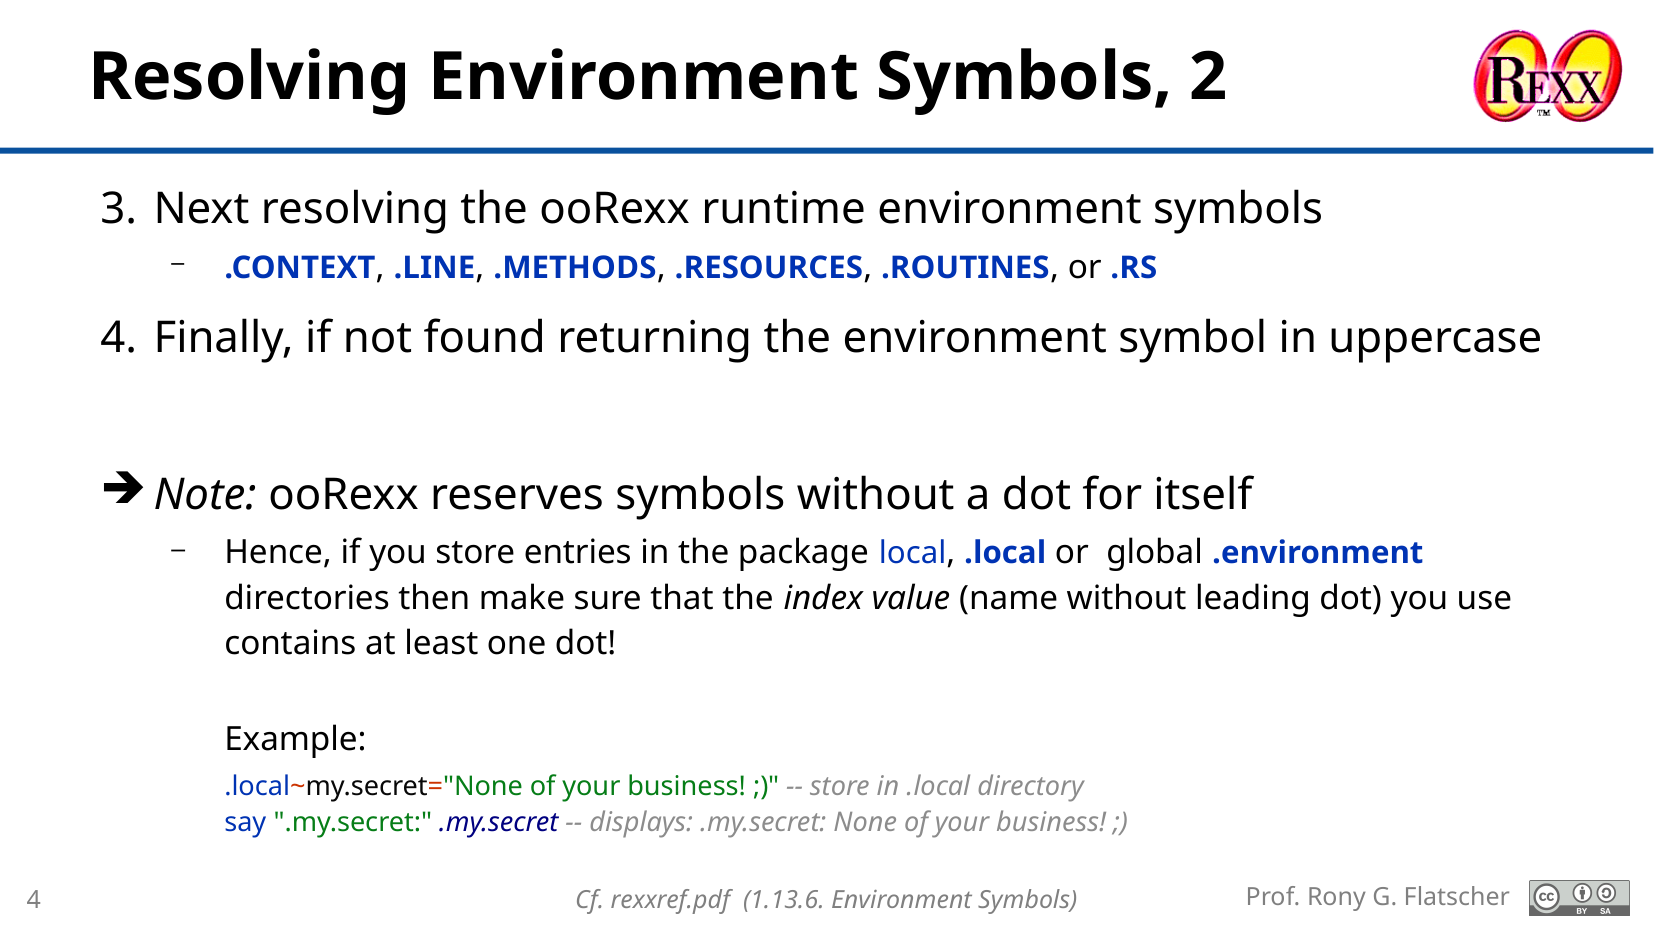

# Resolving Environment Symbols, 2
Next resolving the ooRexx runtime environment symbols
.CONTEXT, .LINE, .METHODS, .RESOURCES, .ROUTINES, or .RS
Finally, if not found returning the environment symbol in uppercase
Note: ooRexx reserves symbols without a dot for itself
Hence, if you store entries in the package local, .local or global .environment directories then make sure that the index value (name without leading dot) you use contains at least one dot!
Example:
.local~my.secret="None of your business! ;)" -- store in .local directory
say ".my.secret:" .my.secret -- displays: .my.secret: None of your business! ;)
Cf. rexxref.pdf (1.13.6. Environment Symbols)